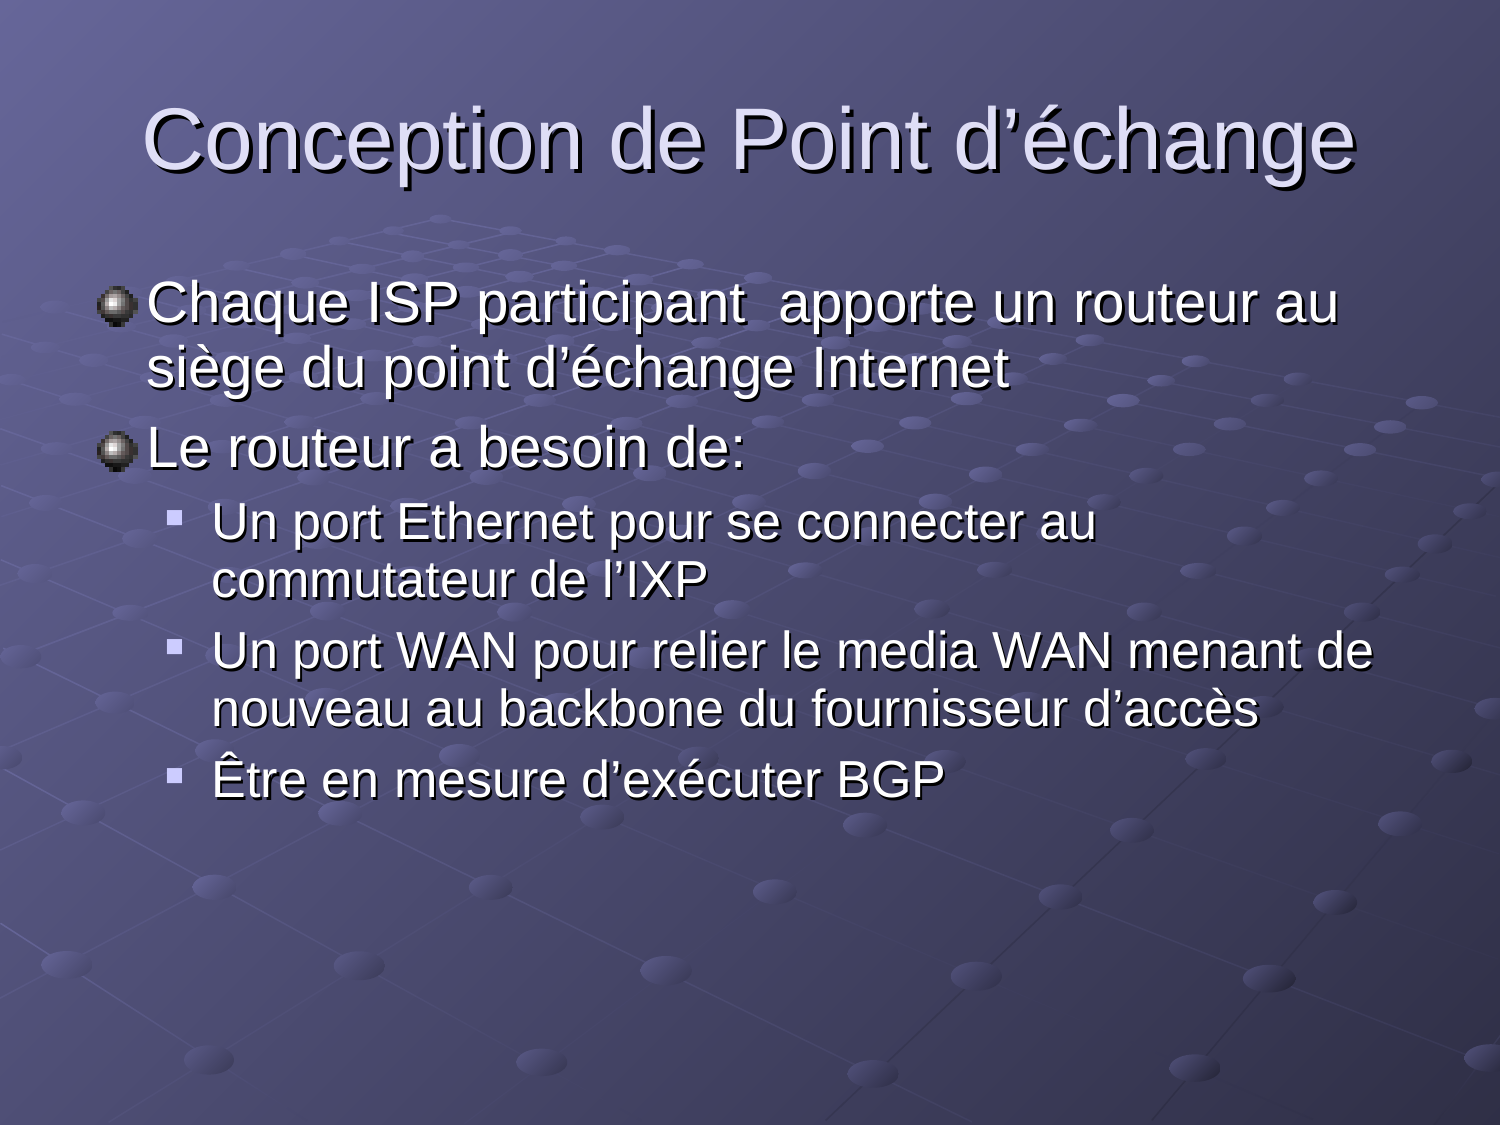

# Conception de Point d’échange
Chaque ISP participant apporte un routeur au siège du point d’échange Internet
Le routeur a besoin de:
Un port Ethernet pour se connecter au commutateur de l’IXP
Un port WAN pour relier le media WAN menant de nouveau au backbone du fournisseur d’accès
Être en mesure d’exécuter BGP